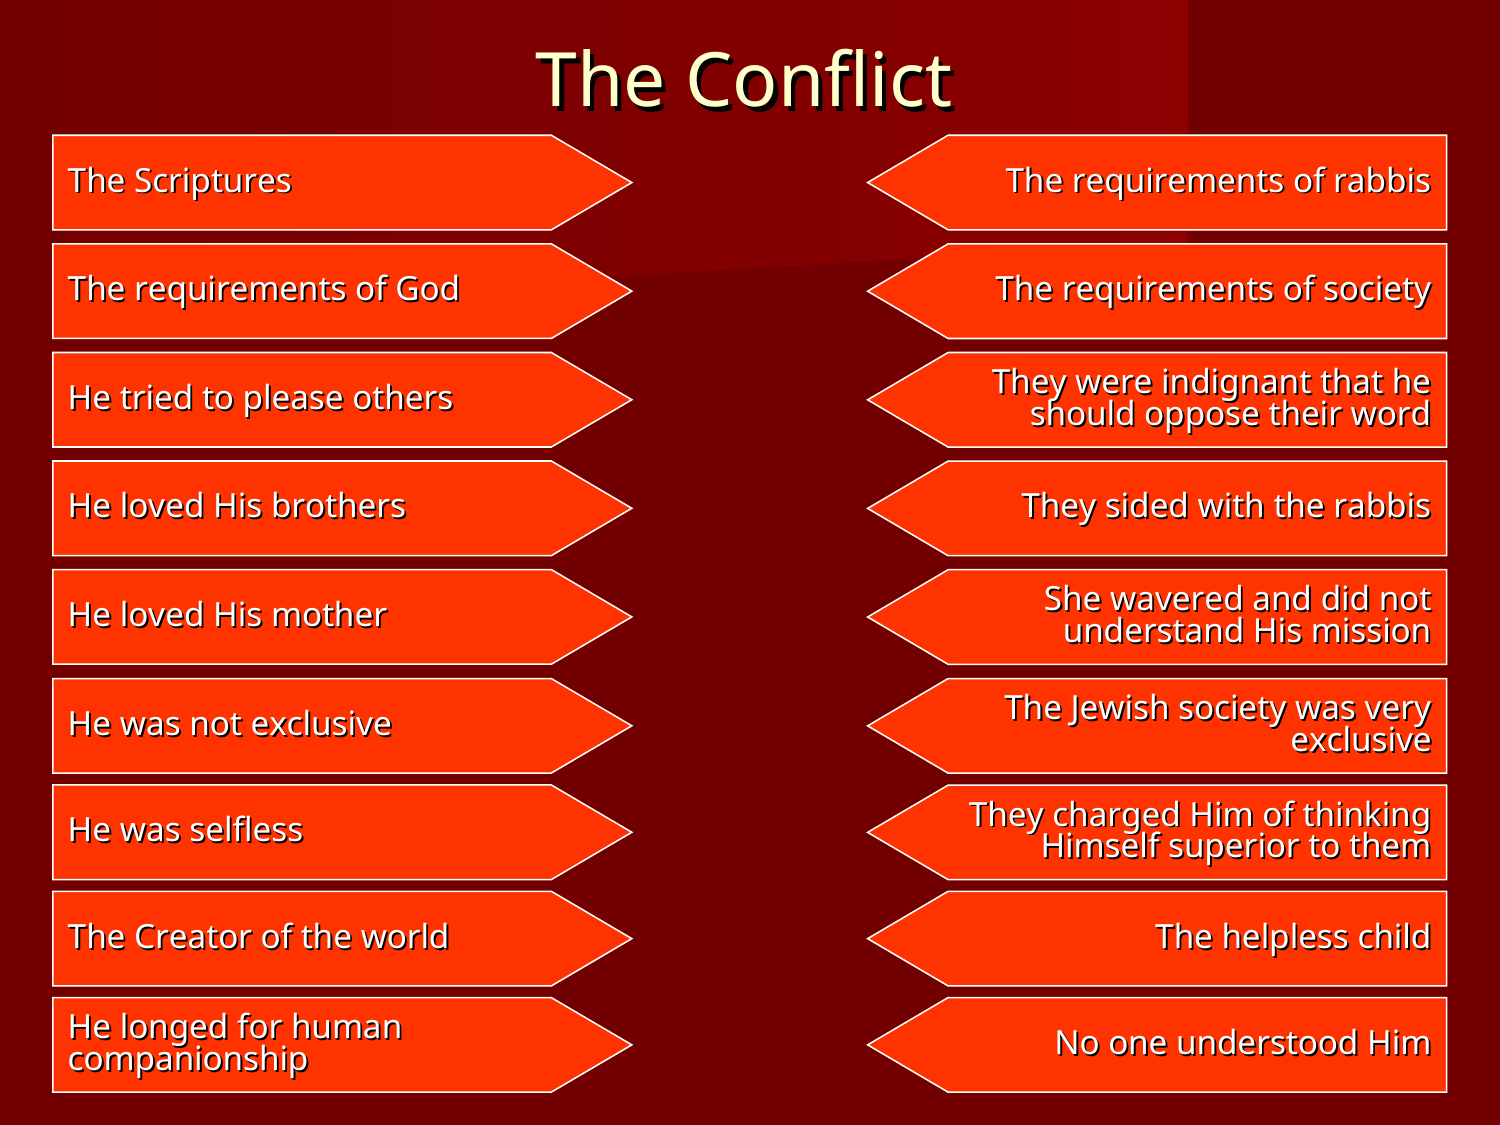

# The Conflict
The Scriptures
The requirements of rabbis
The requirements of God
The requirements of society
He tried to please others
They were indignant that he should oppose their word
He loved His brothers
They sided with the rabbis
He loved His mother
She wavered and did not understand His mission
He was not exclusive
The Jewish society was very exclusive
He was selfless
They charged Him of thinking Himself superior to them
The Creator of the world
The helpless child
He longed for human companionship
No one understood Him